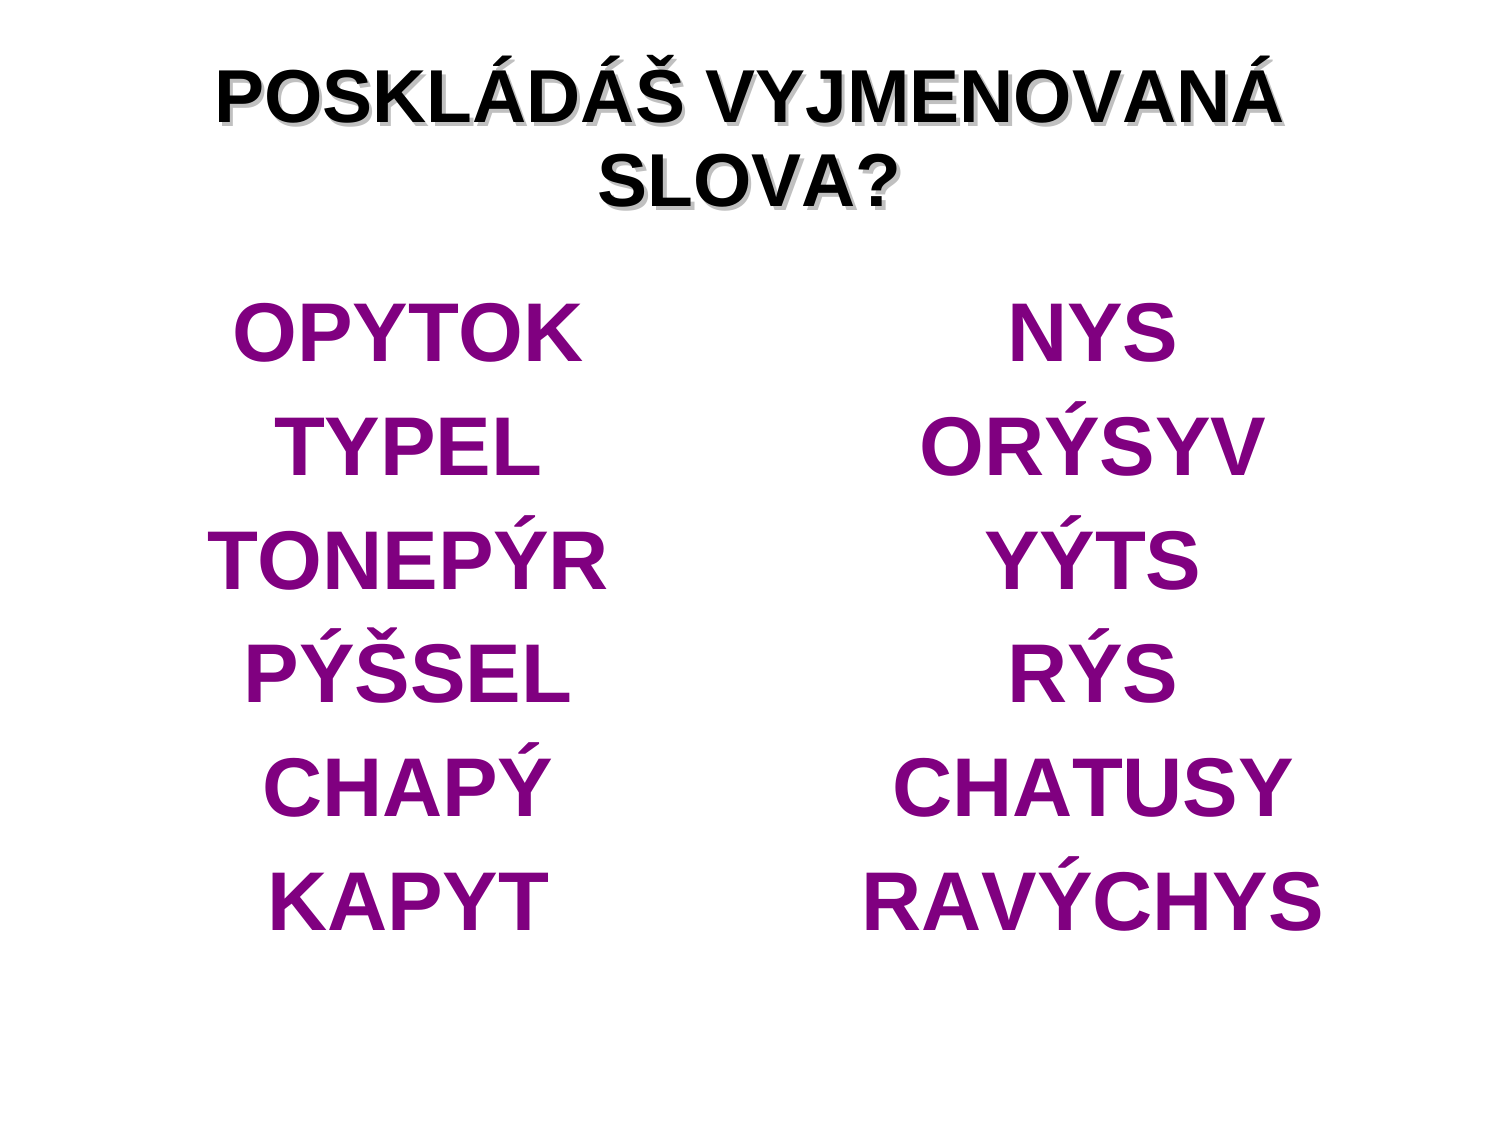

# POSKLÁDÁŠ VYJMENOVANÁ SLOVA?
OPYTOK
TYPEL
TONEPÝR
PÝŠSEL
CHAPÝ
KAPYT
NYS
ORÝSYV
YÝTS
RÝS
CHATUSY
RAVÝCHYS